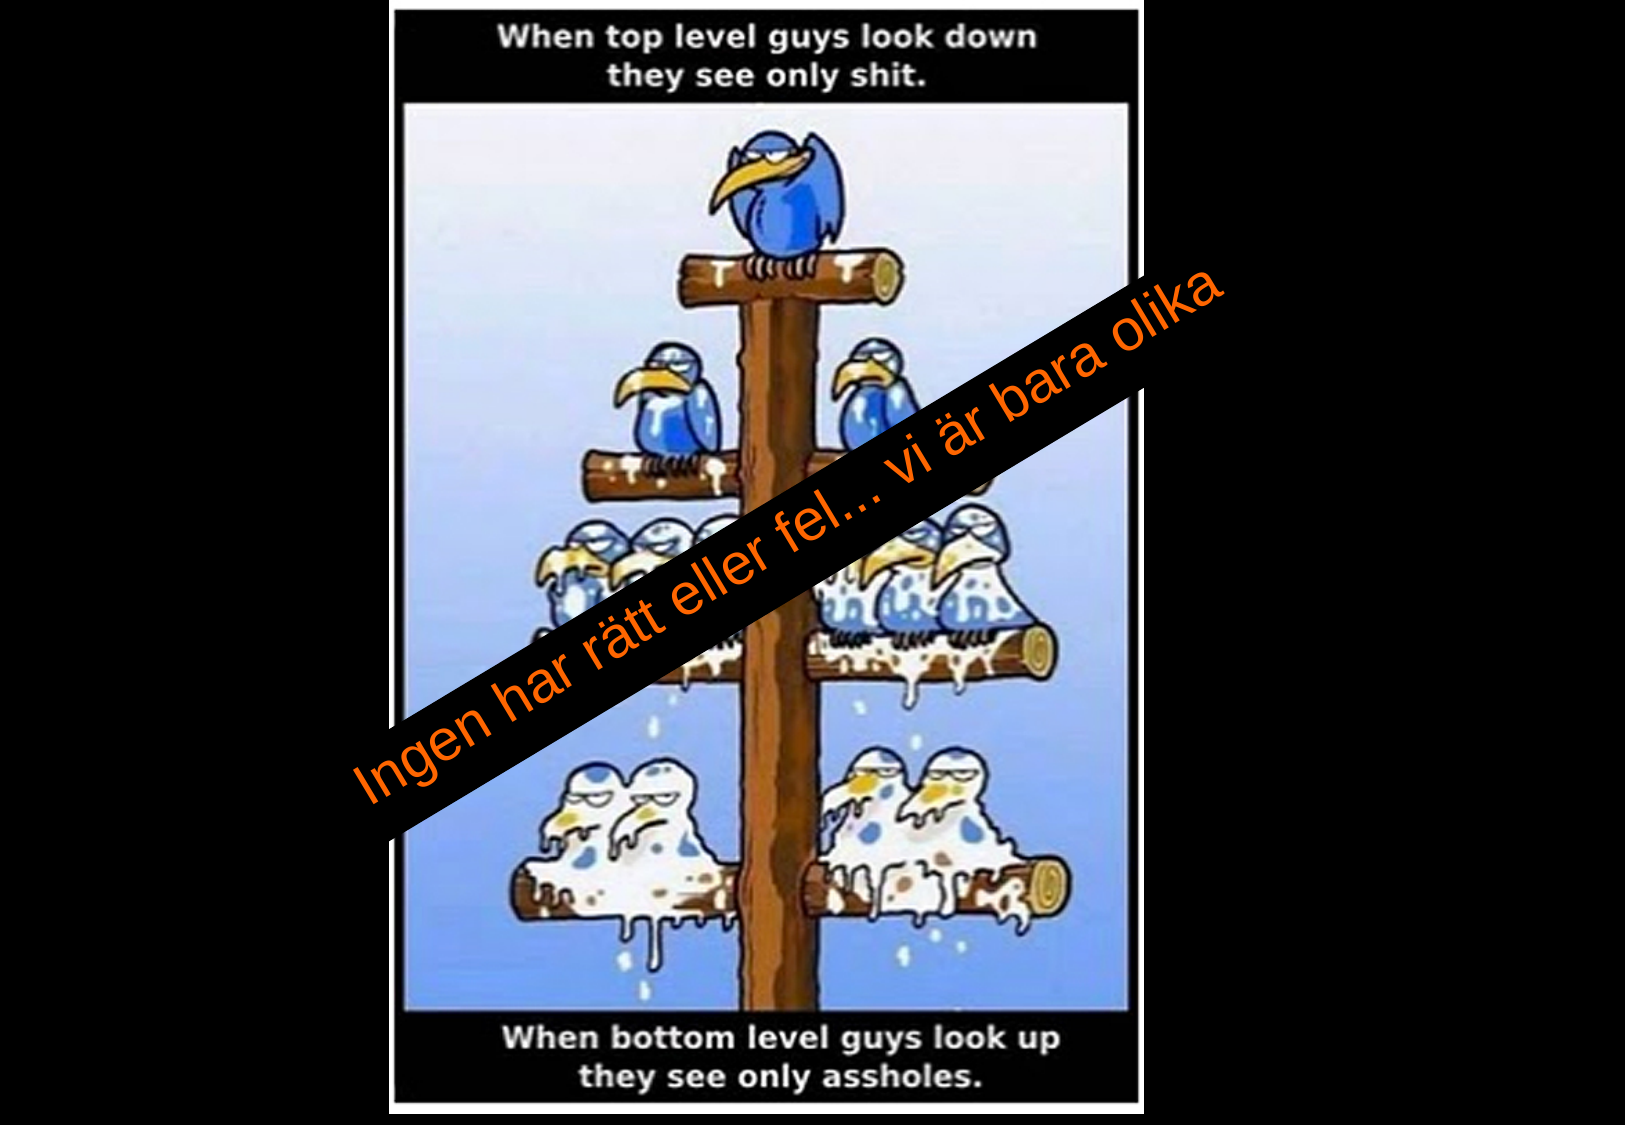

Ingen har rätt eller fel... vi är bara olika